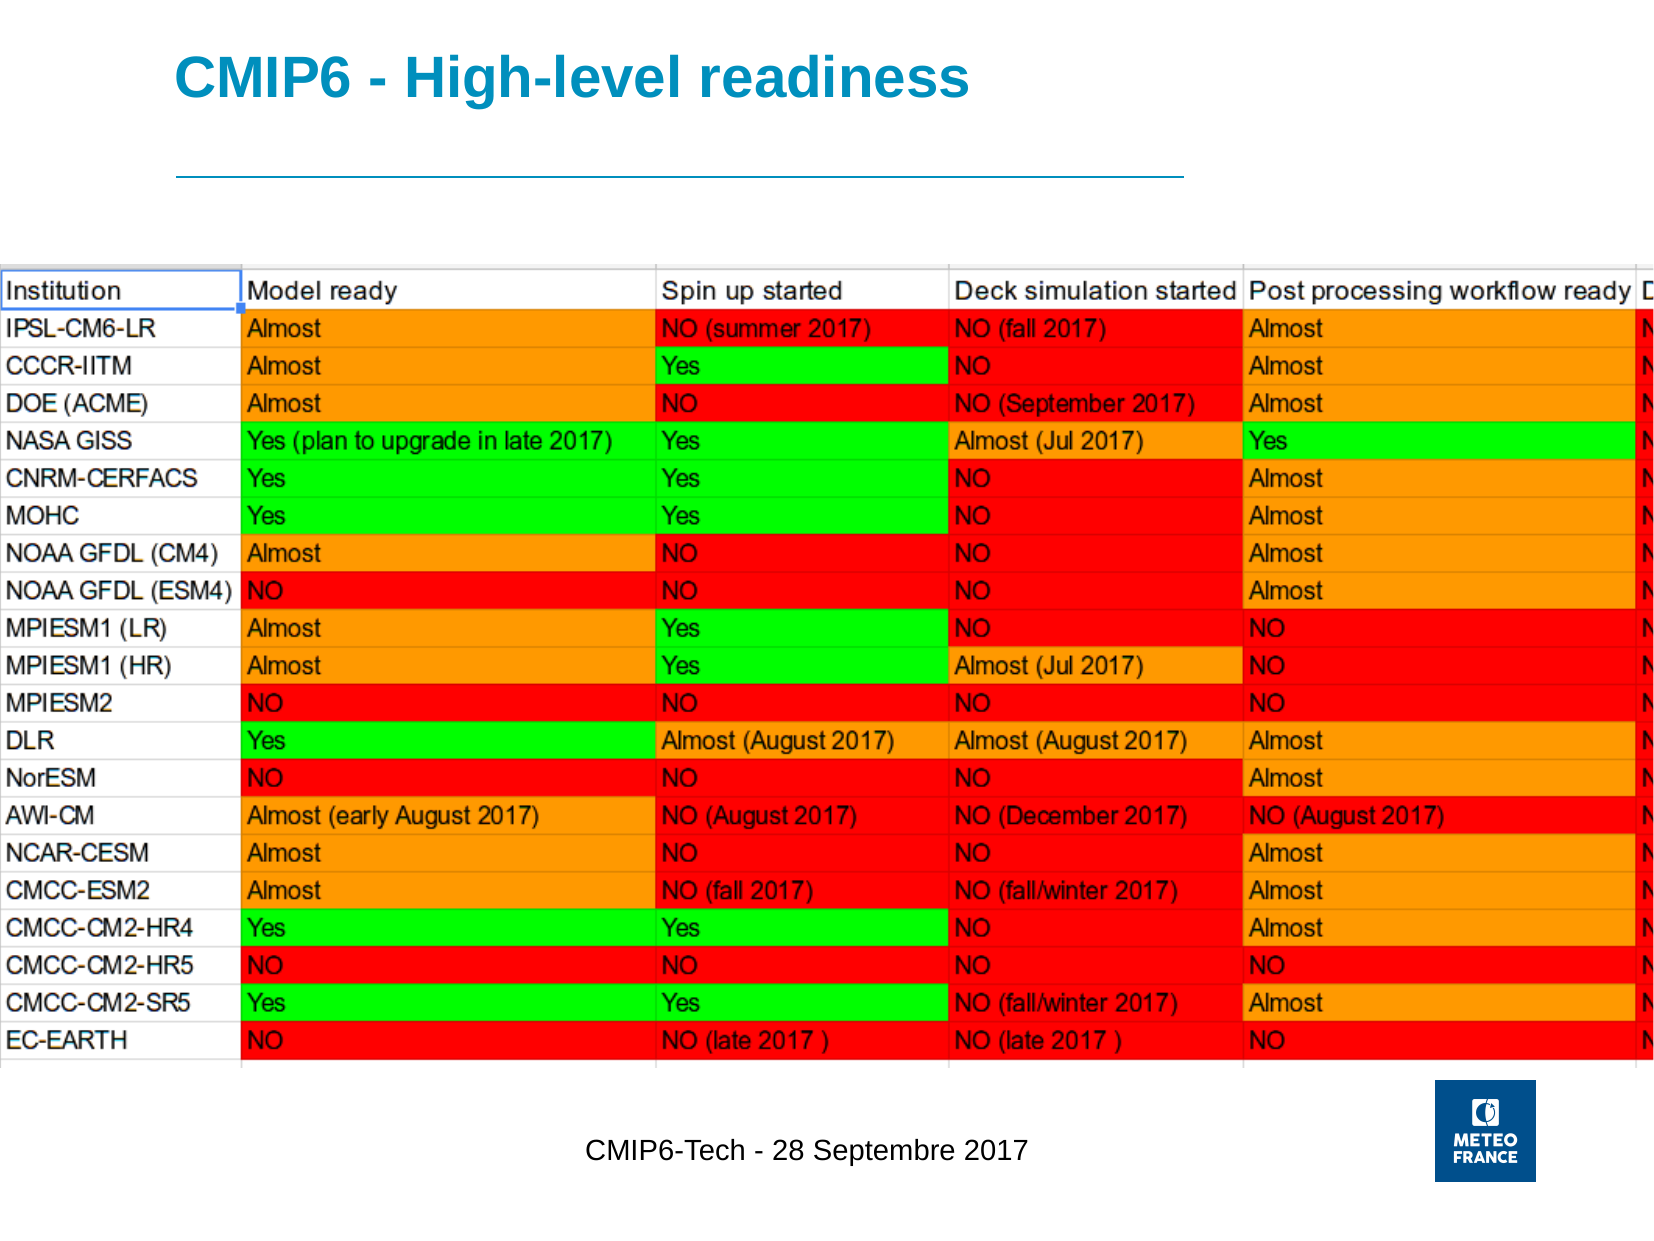

# CMIP6 - High-level readiness
CMIP6-Tech - 28 Septembre 2017